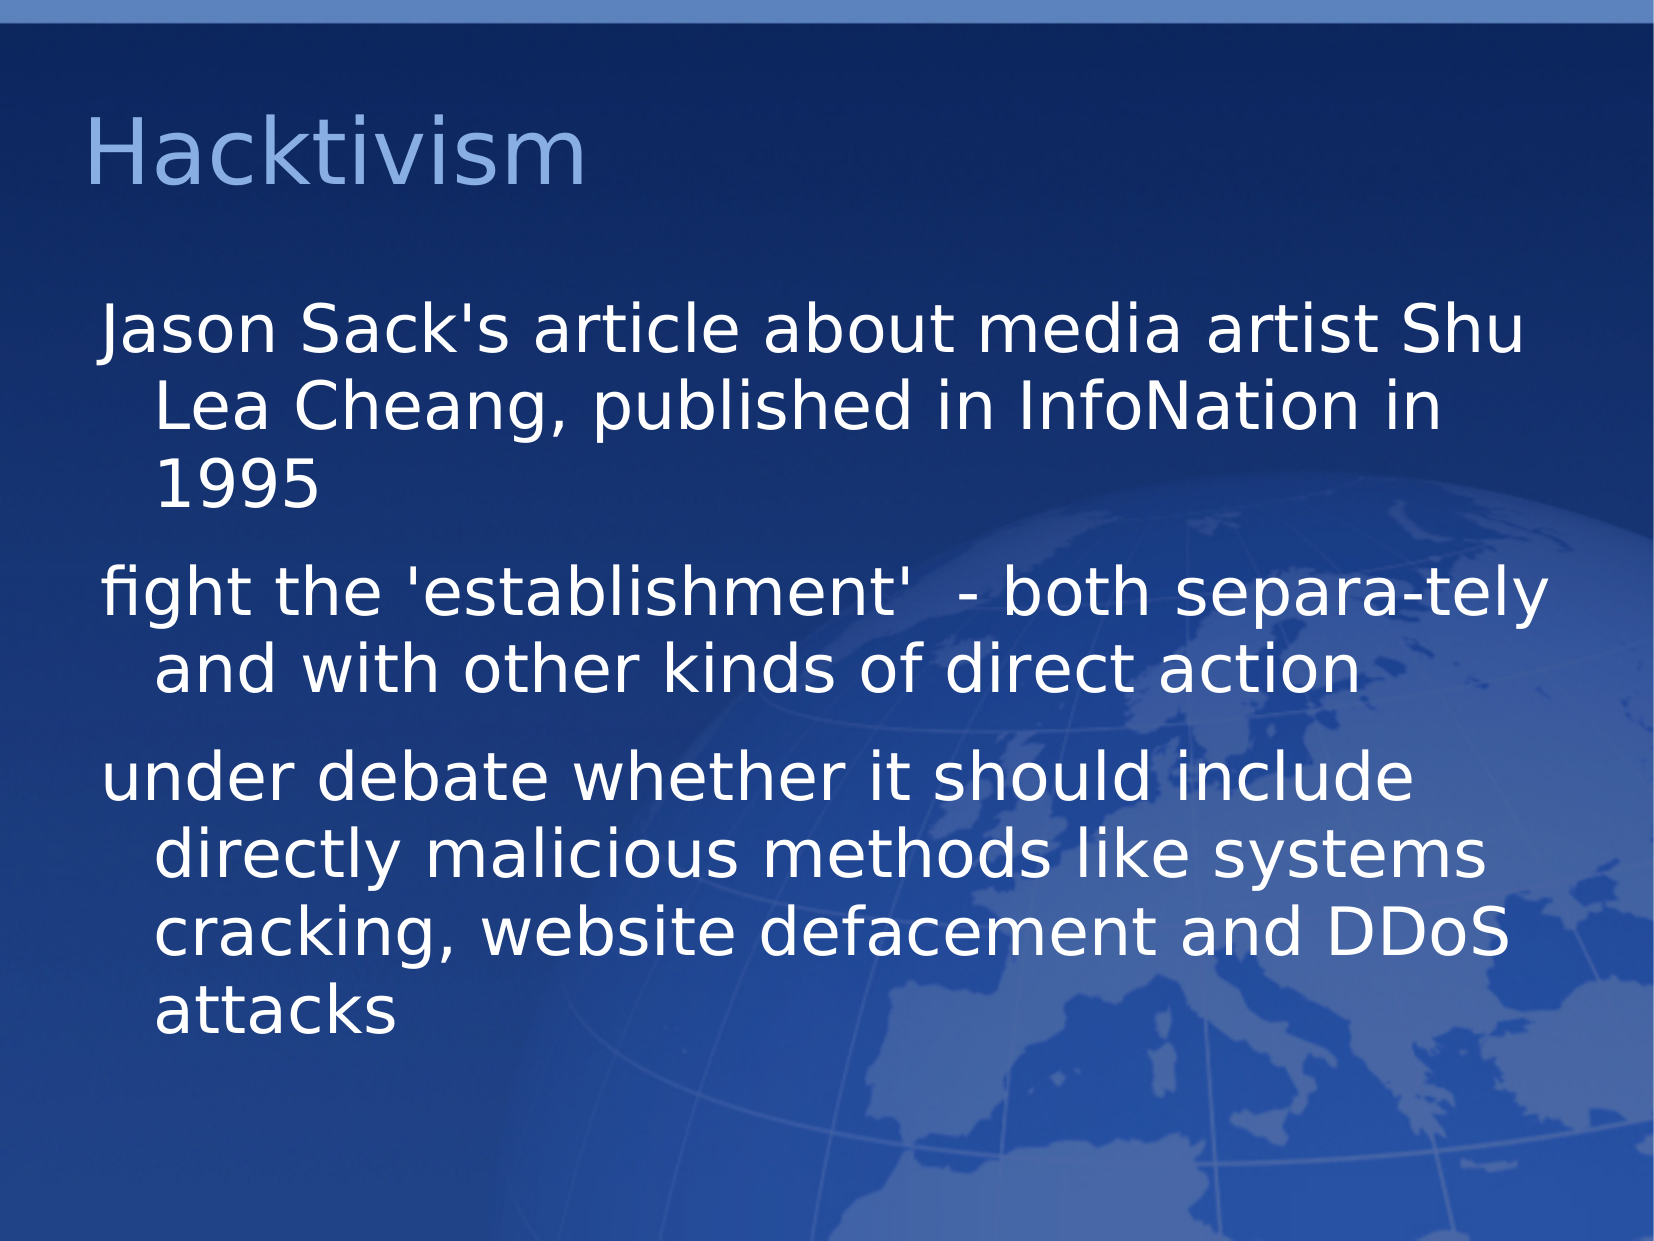

# Hacktivism
Jason Sack's article about media artist Shu Lea Cheang, published in InfoNation in 1995
fight the 'establishment' - both separa-tely and with other kinds of direct action
under debate whether it should include directly malicious methods like systems cracking, website defacement and DDoS attacks